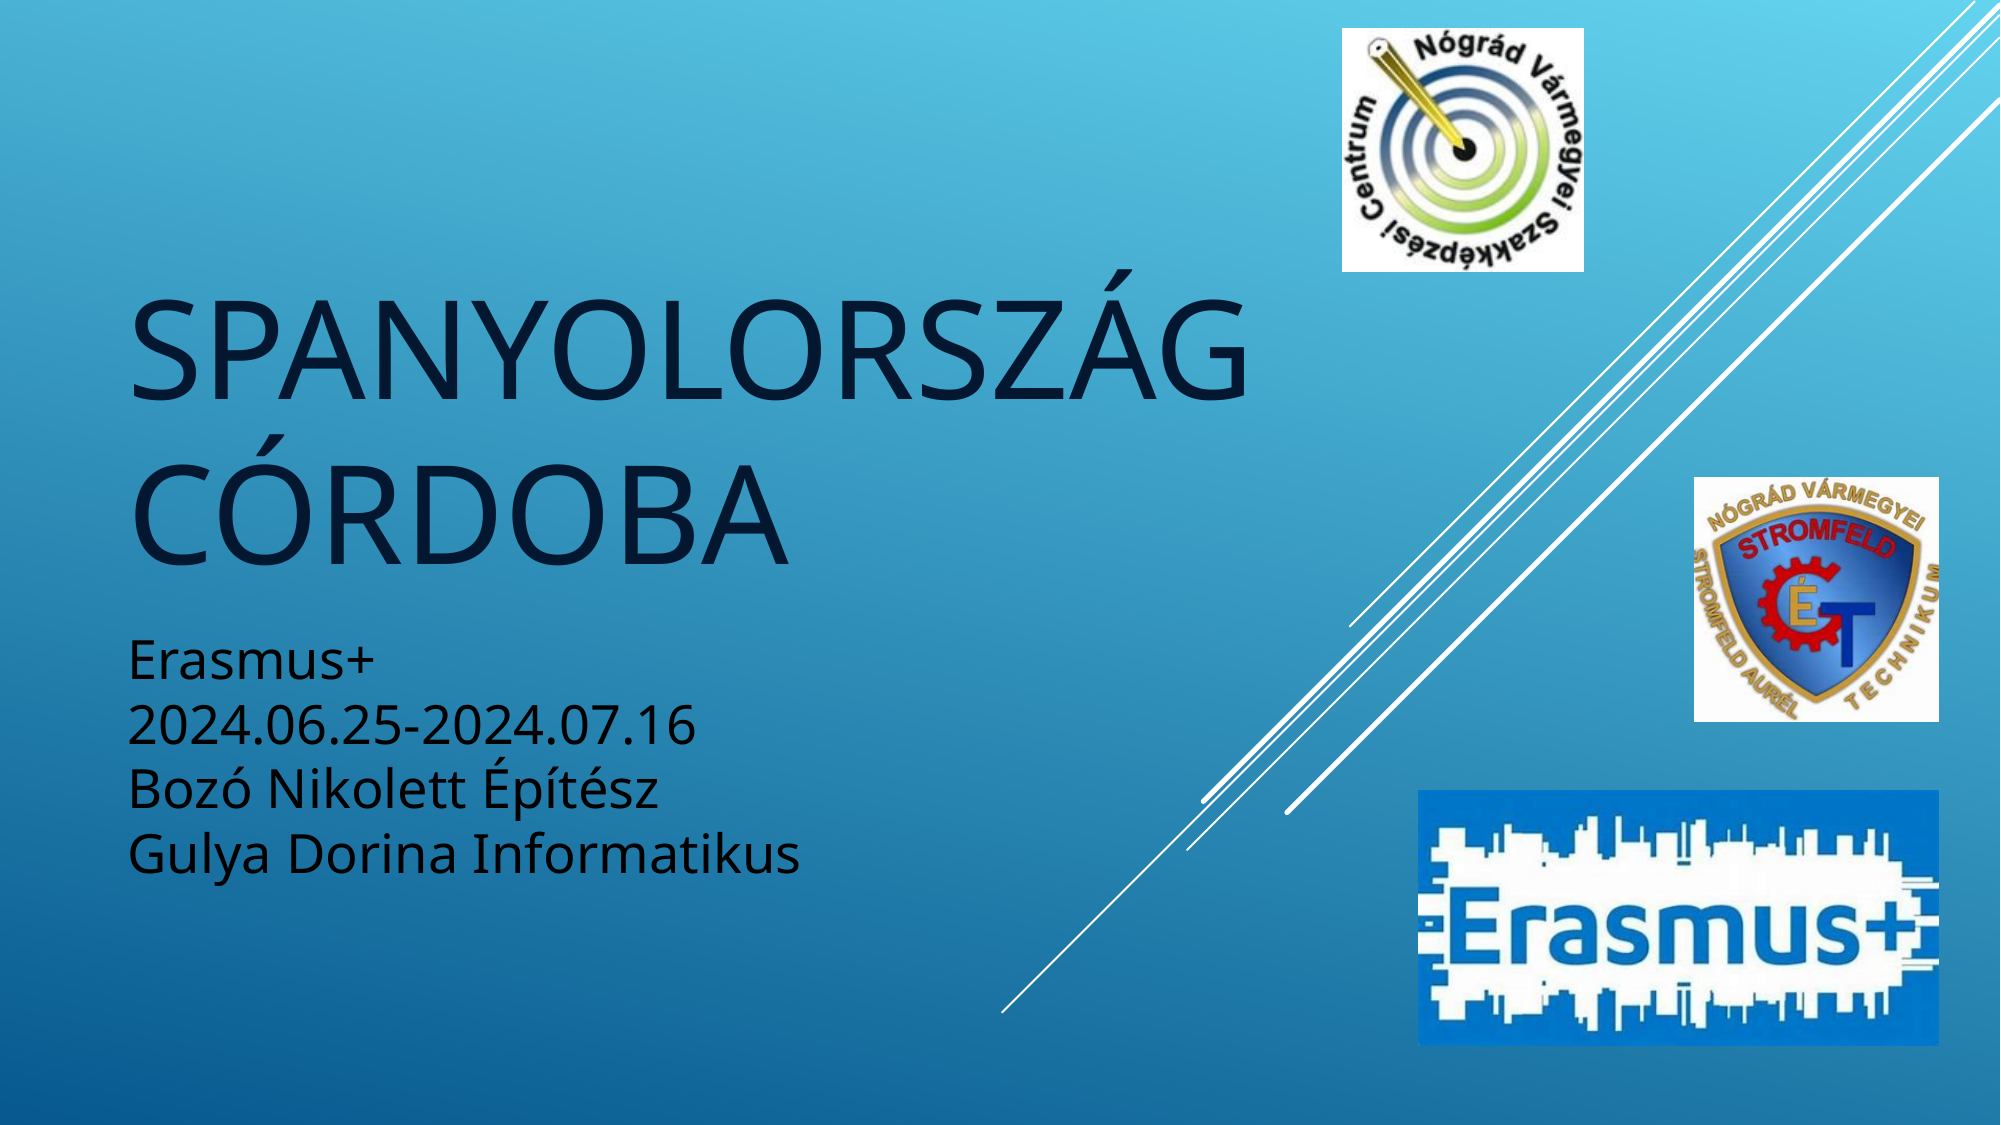

# Spanyolország Córdoba
Erasmus+
2024.06.25-2024.07.16
Bozó Nikolett Építész
Gulya Dorina Informatikus